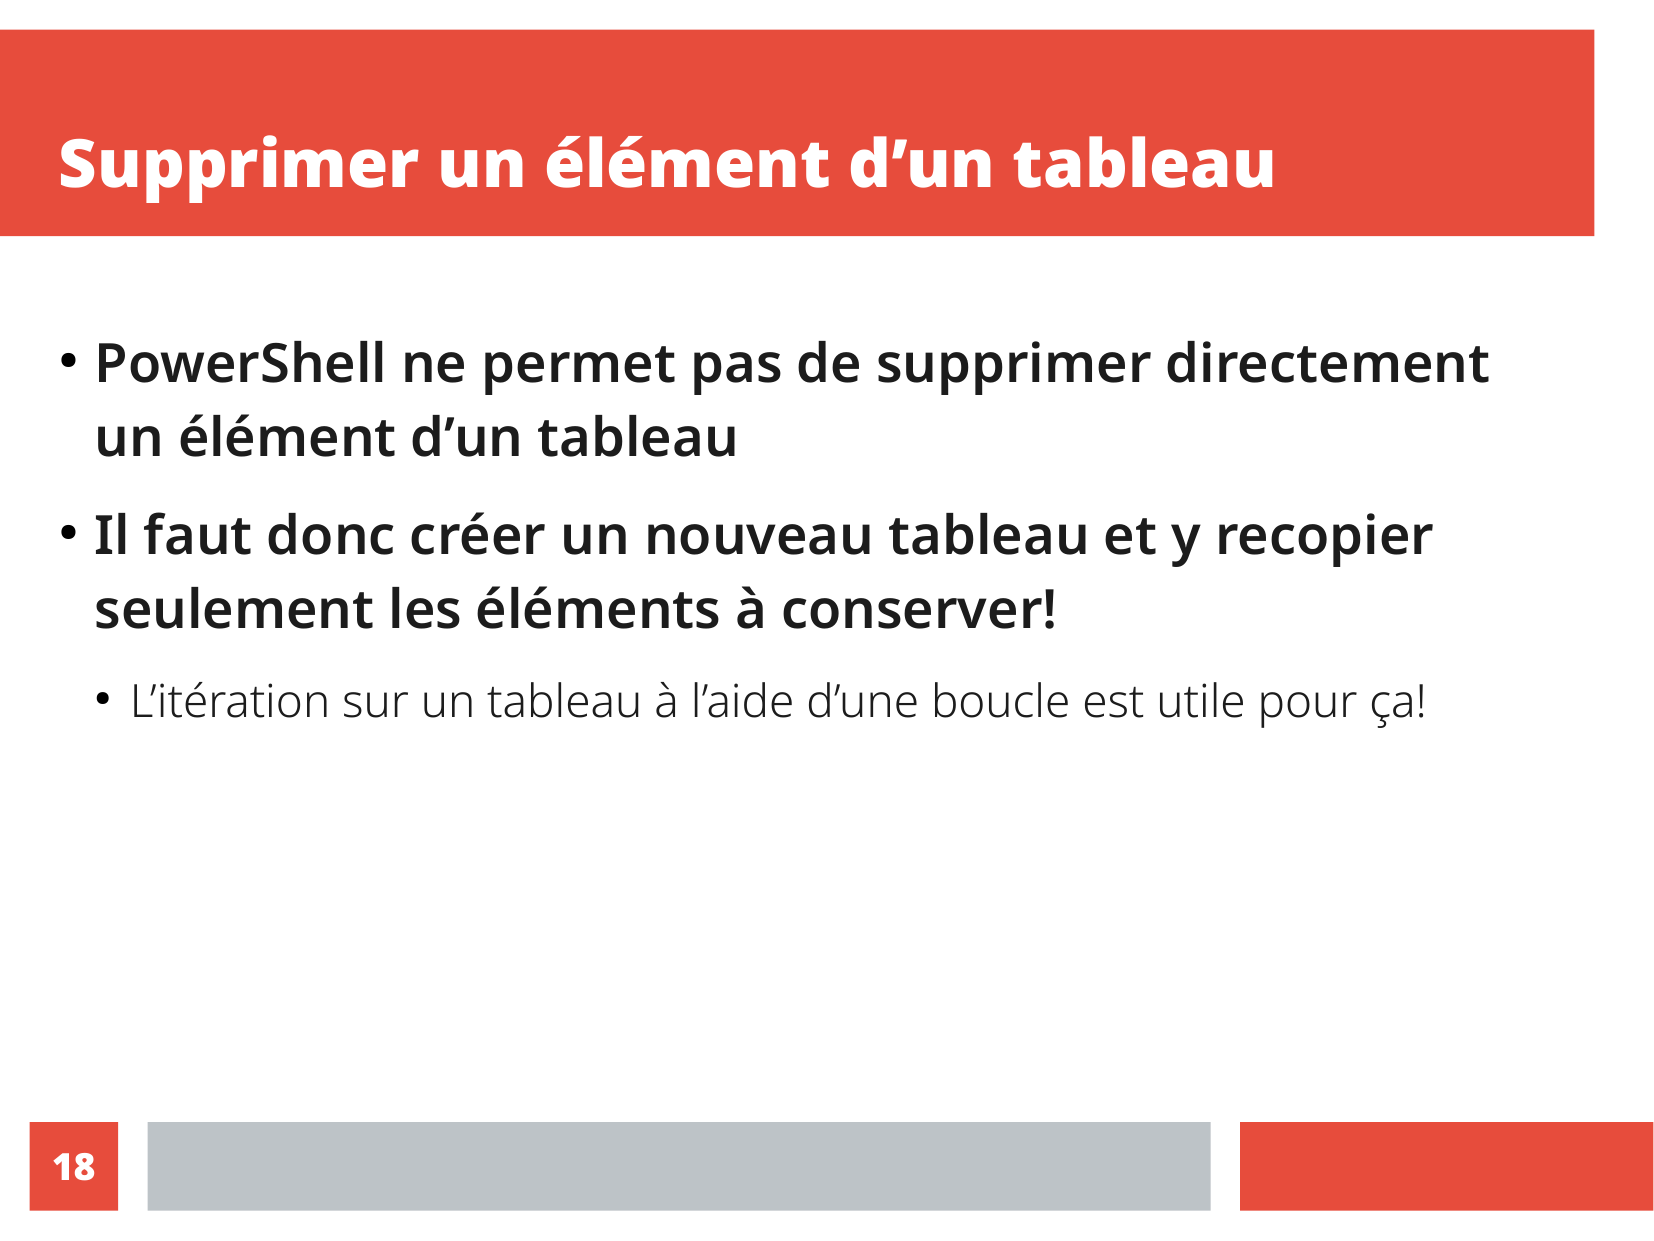

# Supprimer un élément d’un tableau
PowerShell ne permet pas de supprimer directement un élément d’un tableau
Il faut donc créer un nouveau tableau et y recopier seulement les éléments à conserver!
L’itération sur un tableau à l’aide d’une boucle est utile pour ça!
18